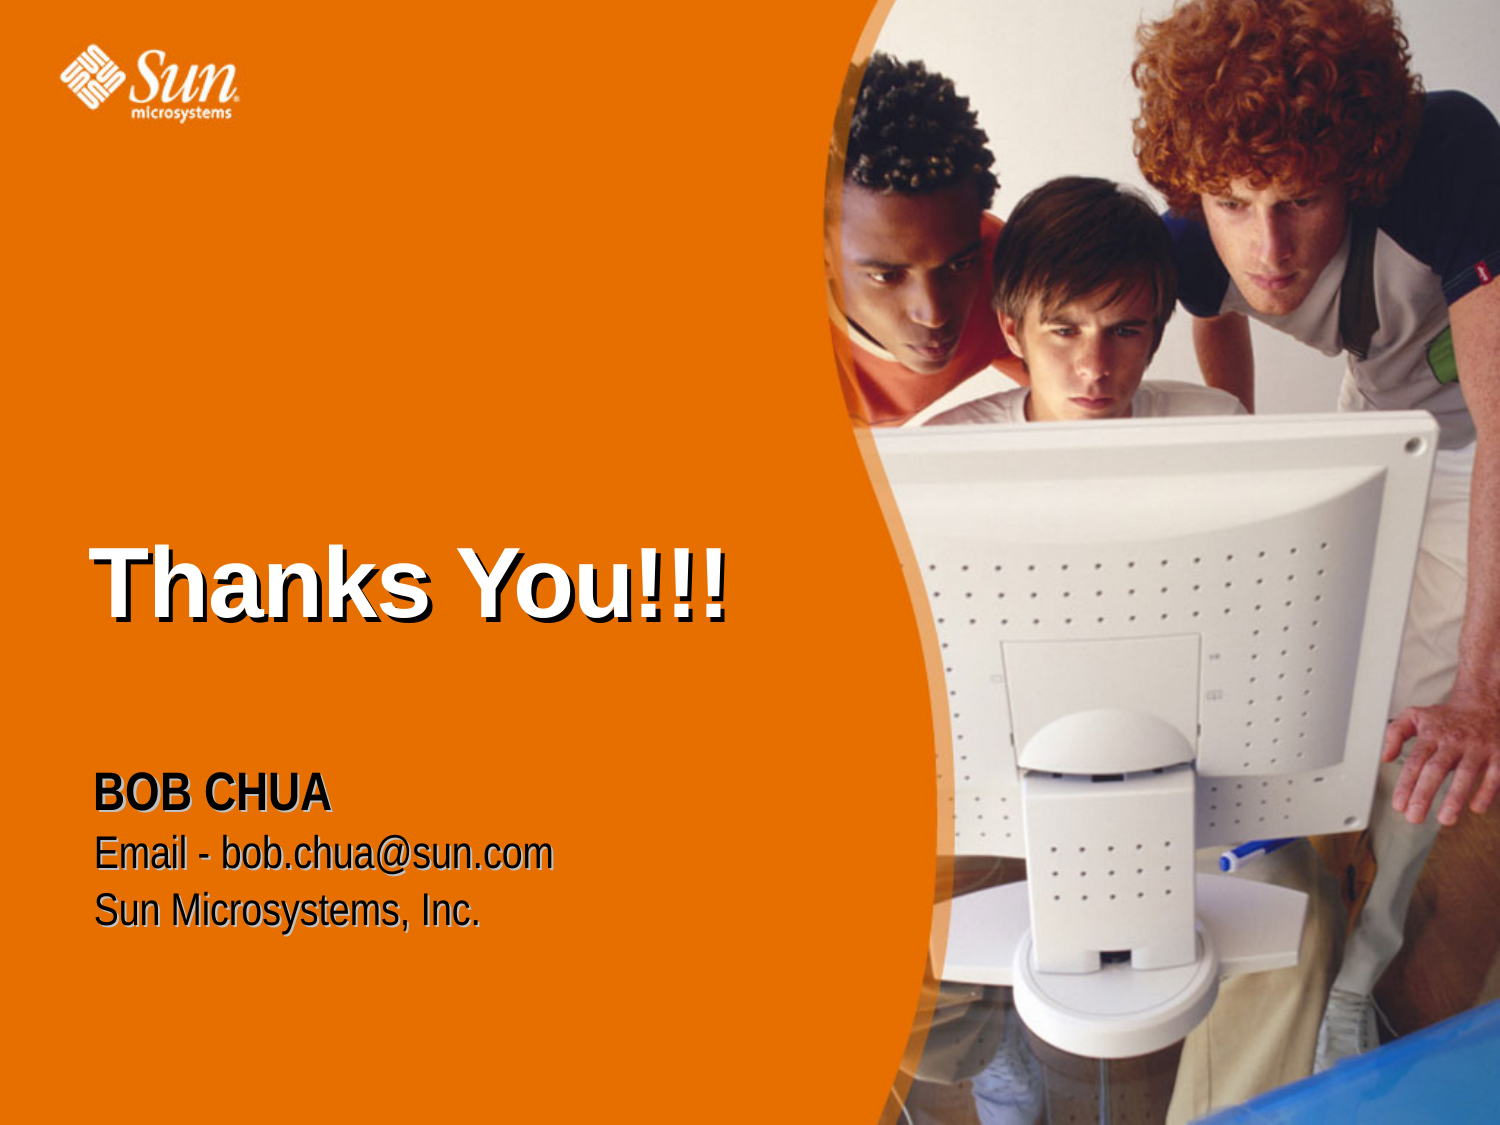

# Thanks You!!!
BOB CHUA
Email - bob.chua@sun.com
Sun Microsystems, Inc.